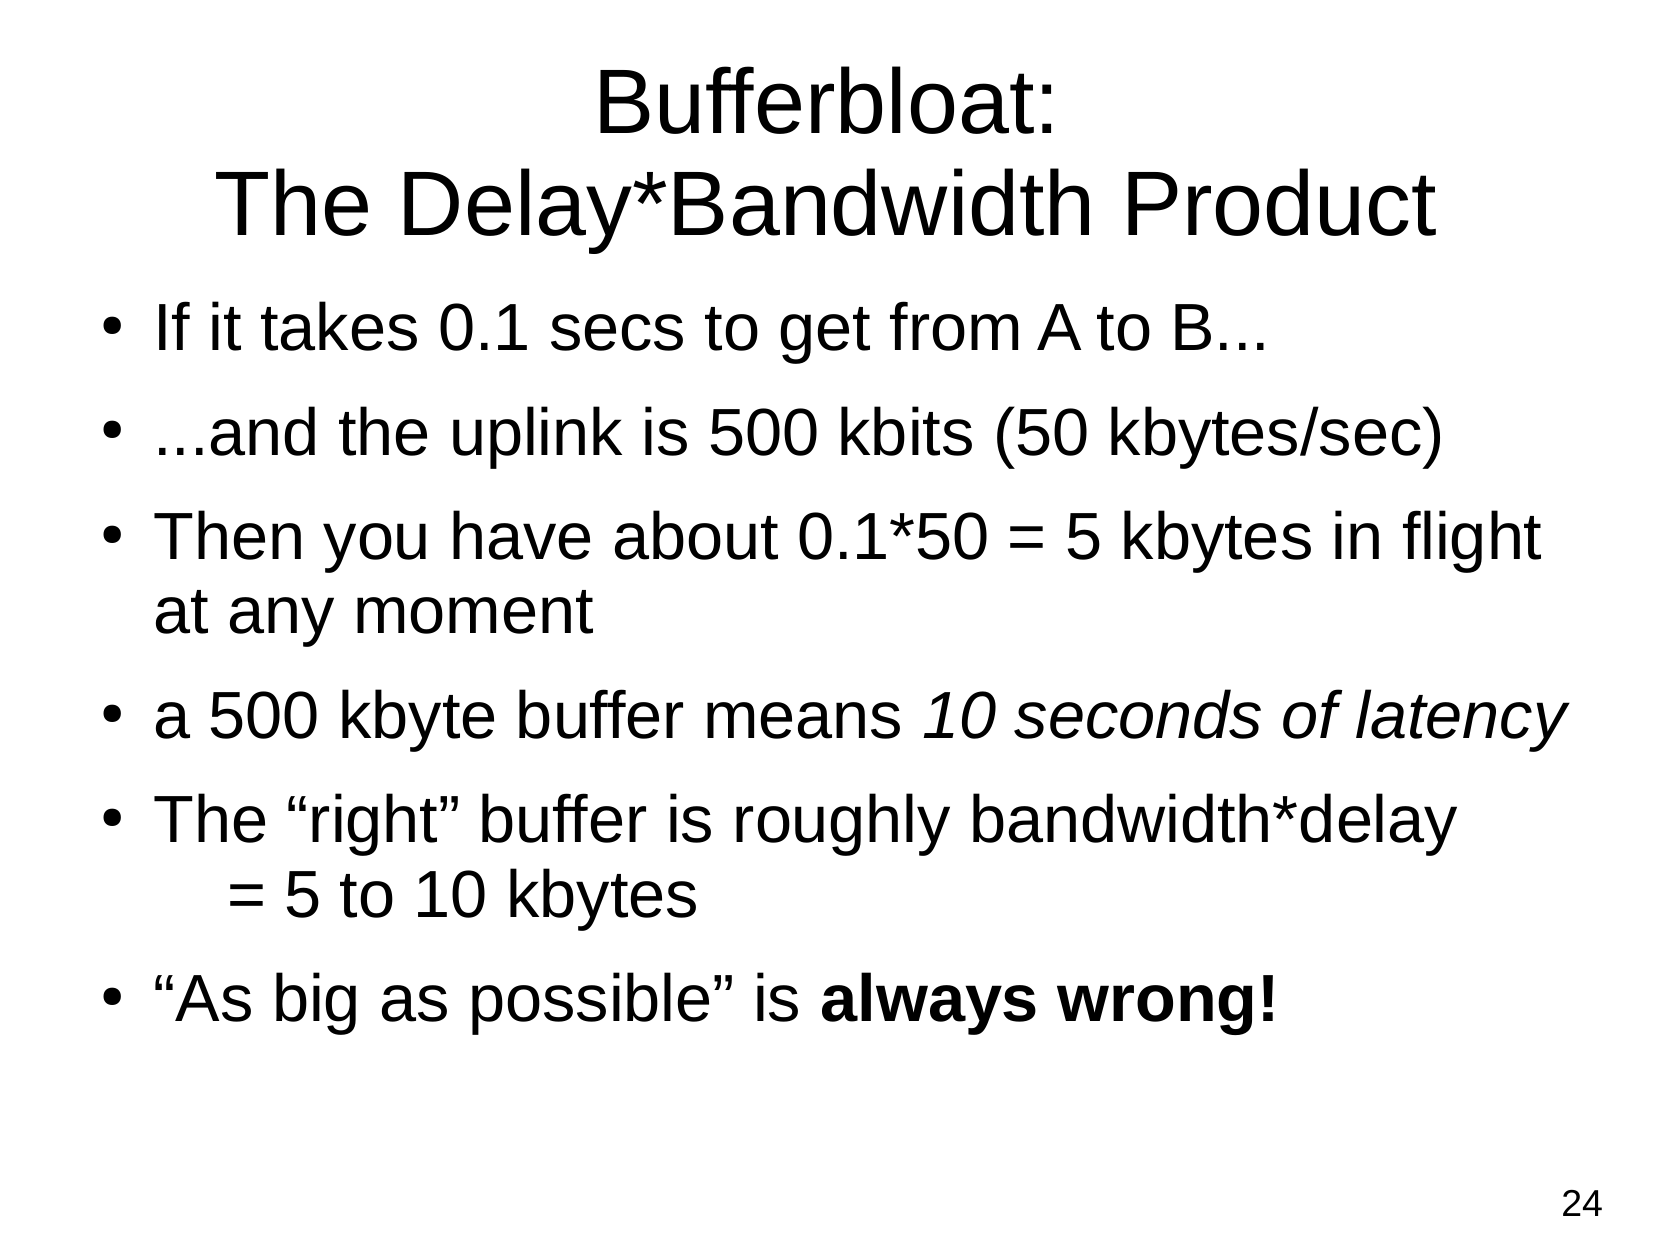

# Bufferbloat: The Delay*Bandwidth Product
If it takes 0.1 secs to get from A to B...
...and the uplink is 500 kbits (50 kbytes/sec)
Then you have about 0.1*50 = 5 kbytes in flight at any moment
a 500 kbyte buffer means 10 seconds of latency
The “right” buffer is roughly bandwidth*delay
 = 5 to 10 kbytes
“As big as possible” is always wrong!
24